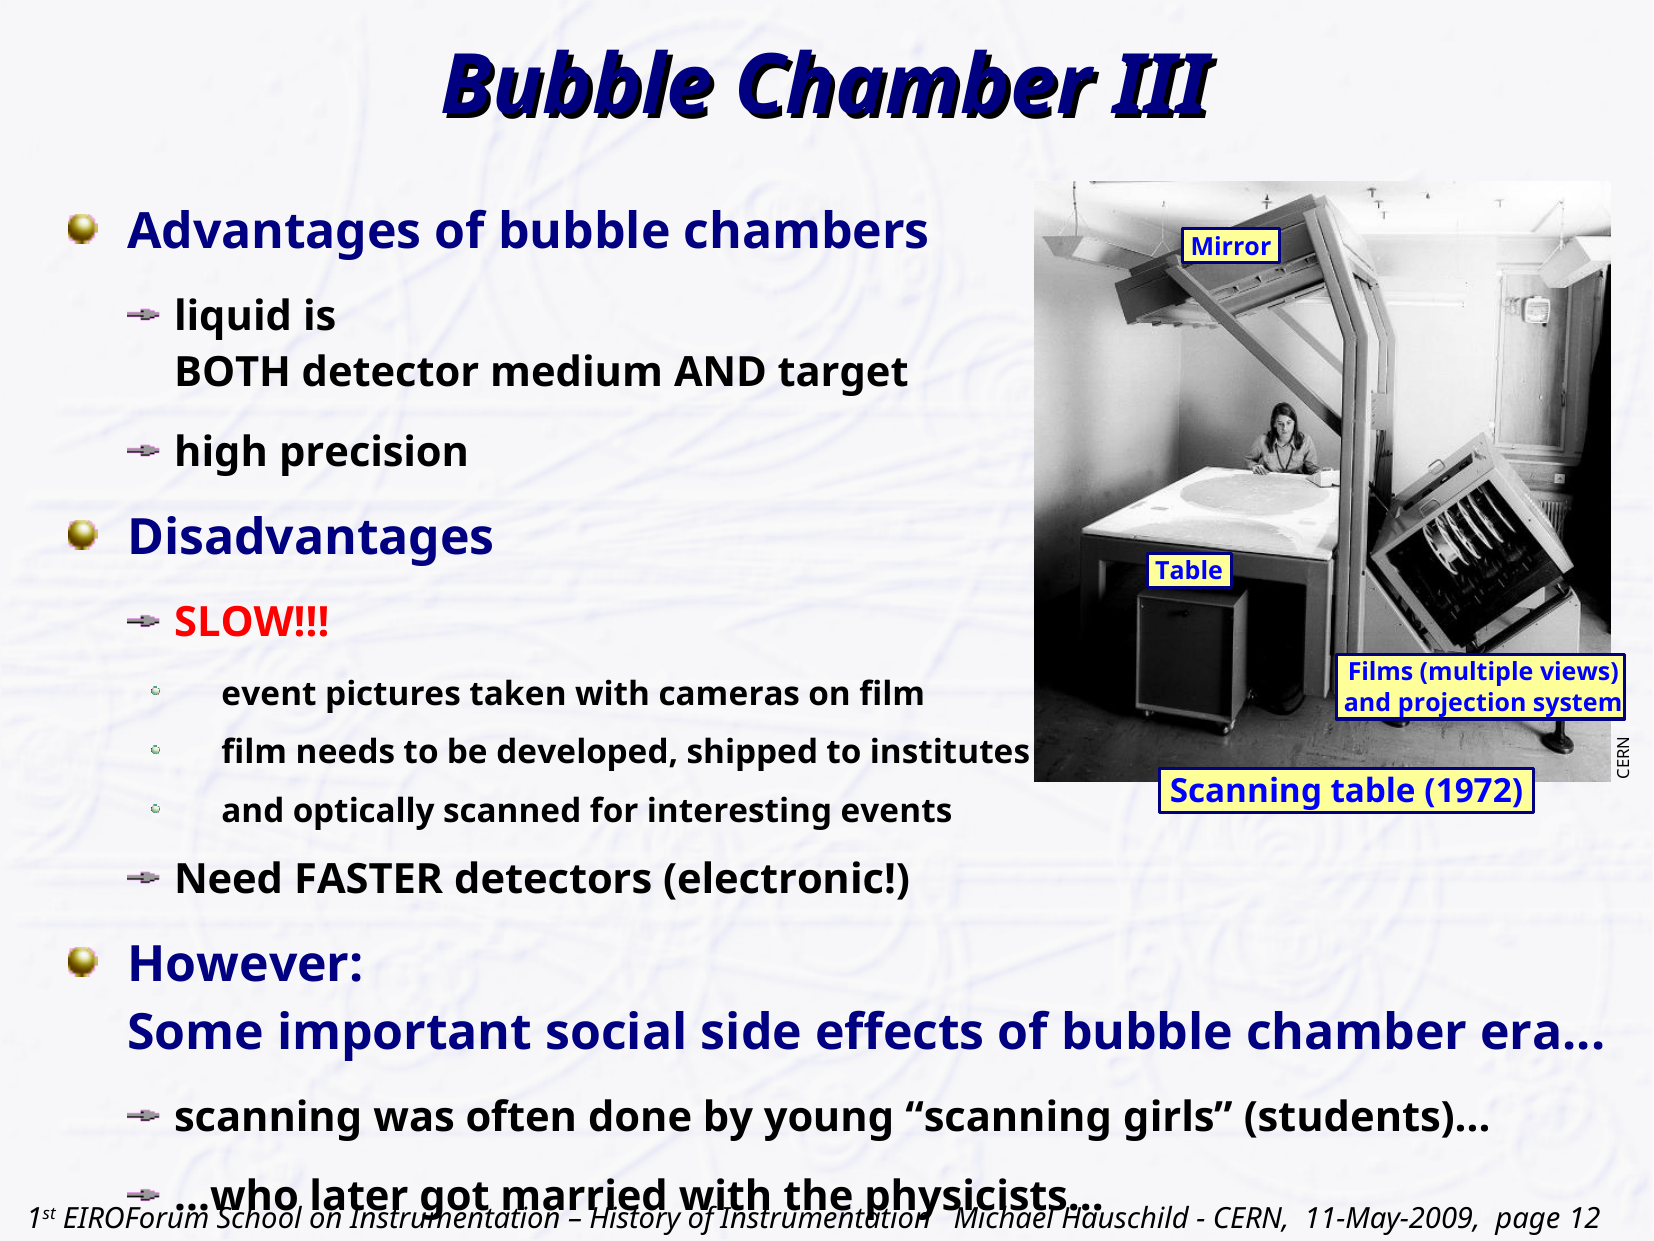

# Bubble Chamber III
Advantages of bubble chambers
liquid is																	BOTH detector medium AND target
high precision
Disadvantages
SLOW!!!
event pictures taken with cameras on film
film needs to be developed, shipped to institutes
and optically scanned for interesting events
Need FASTER detectors (electronic!)
However:																Some important social side effects of bubble chamber era...
scanning was often done by young “scanning girls” (students)...
...who later got married with the physicists...
 Mirror
 Table
 Films (multiple views)
 and projection system
CERN
 Scanning table (1972)